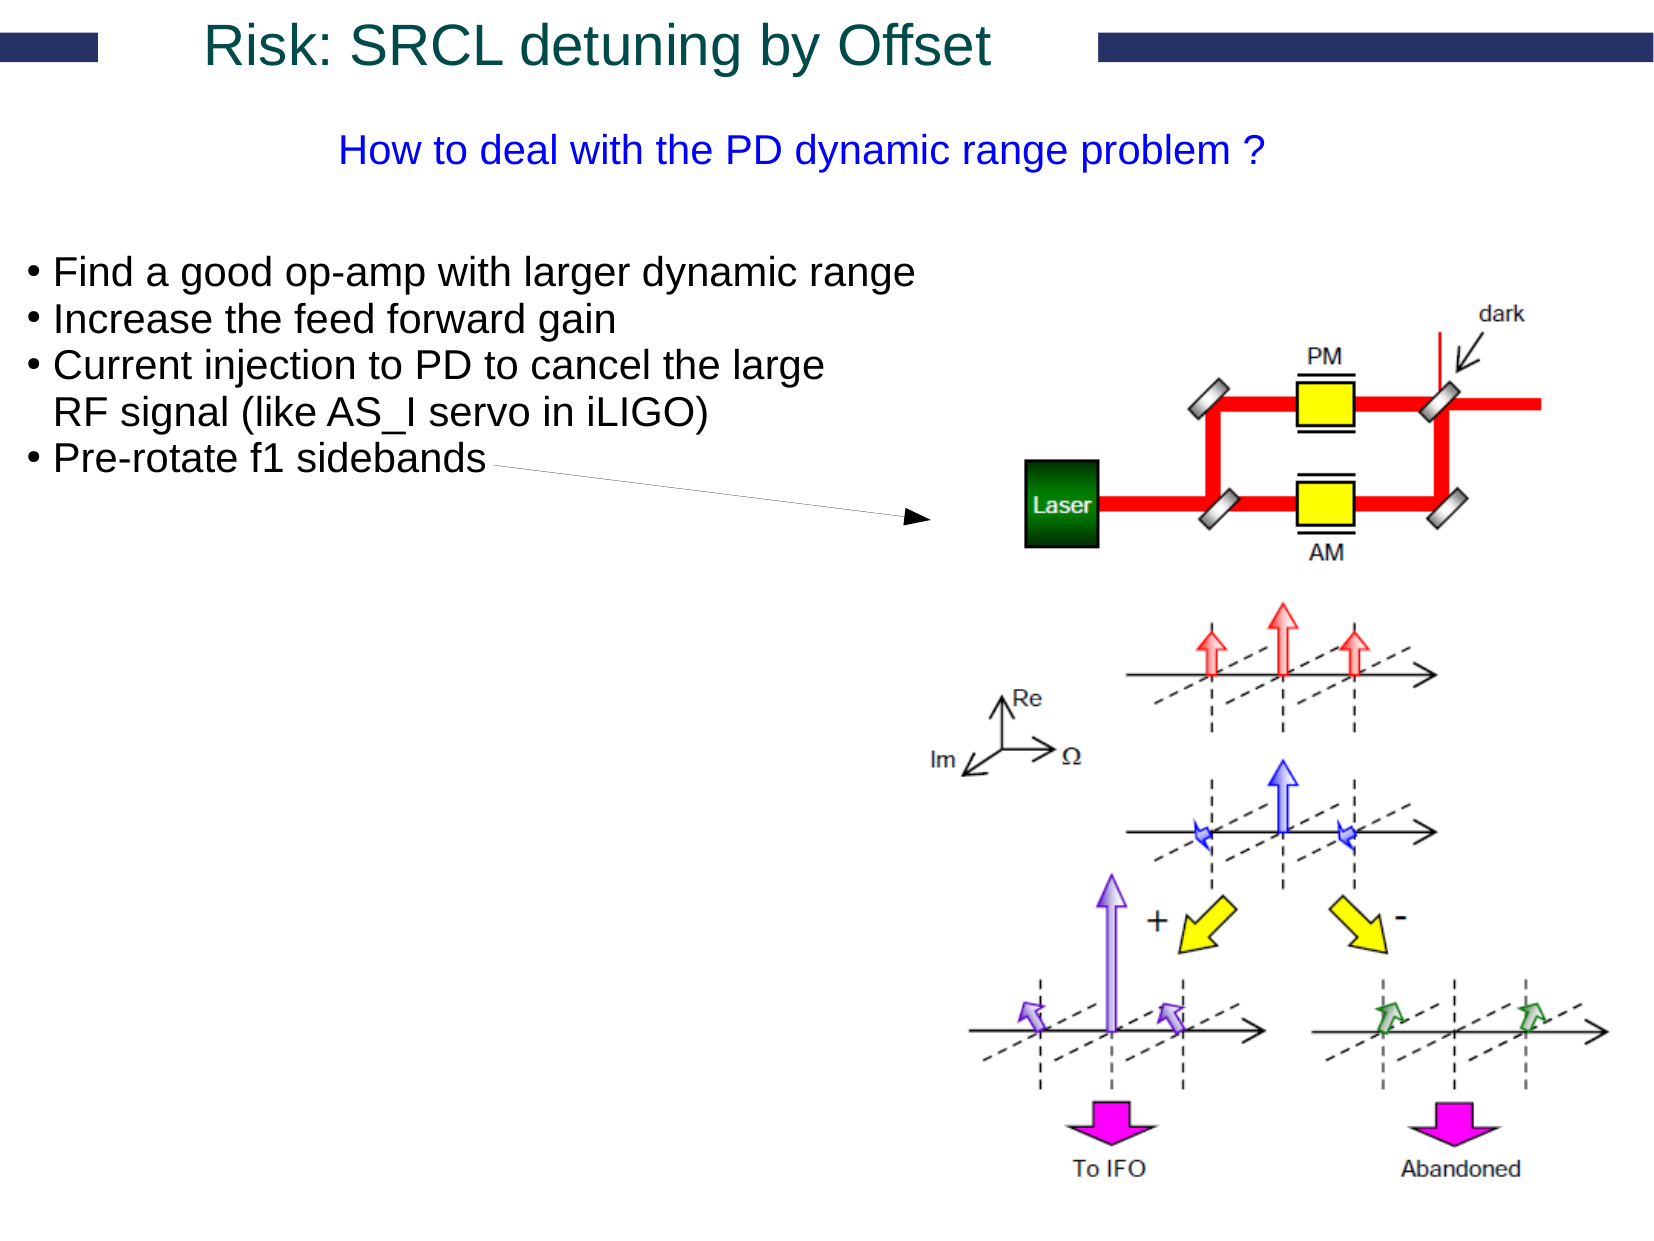

# Risk: SRCL detuning by Offset
How to deal with the PD dynamic range problem ?
 Find a good op-amp with larger dynamic range
 Increase the feed forward gain
 Current injection to PD to cancel the large
 RF signal (like AS_I servo in iLIGO)
 Pre-rotate f1 sidebands